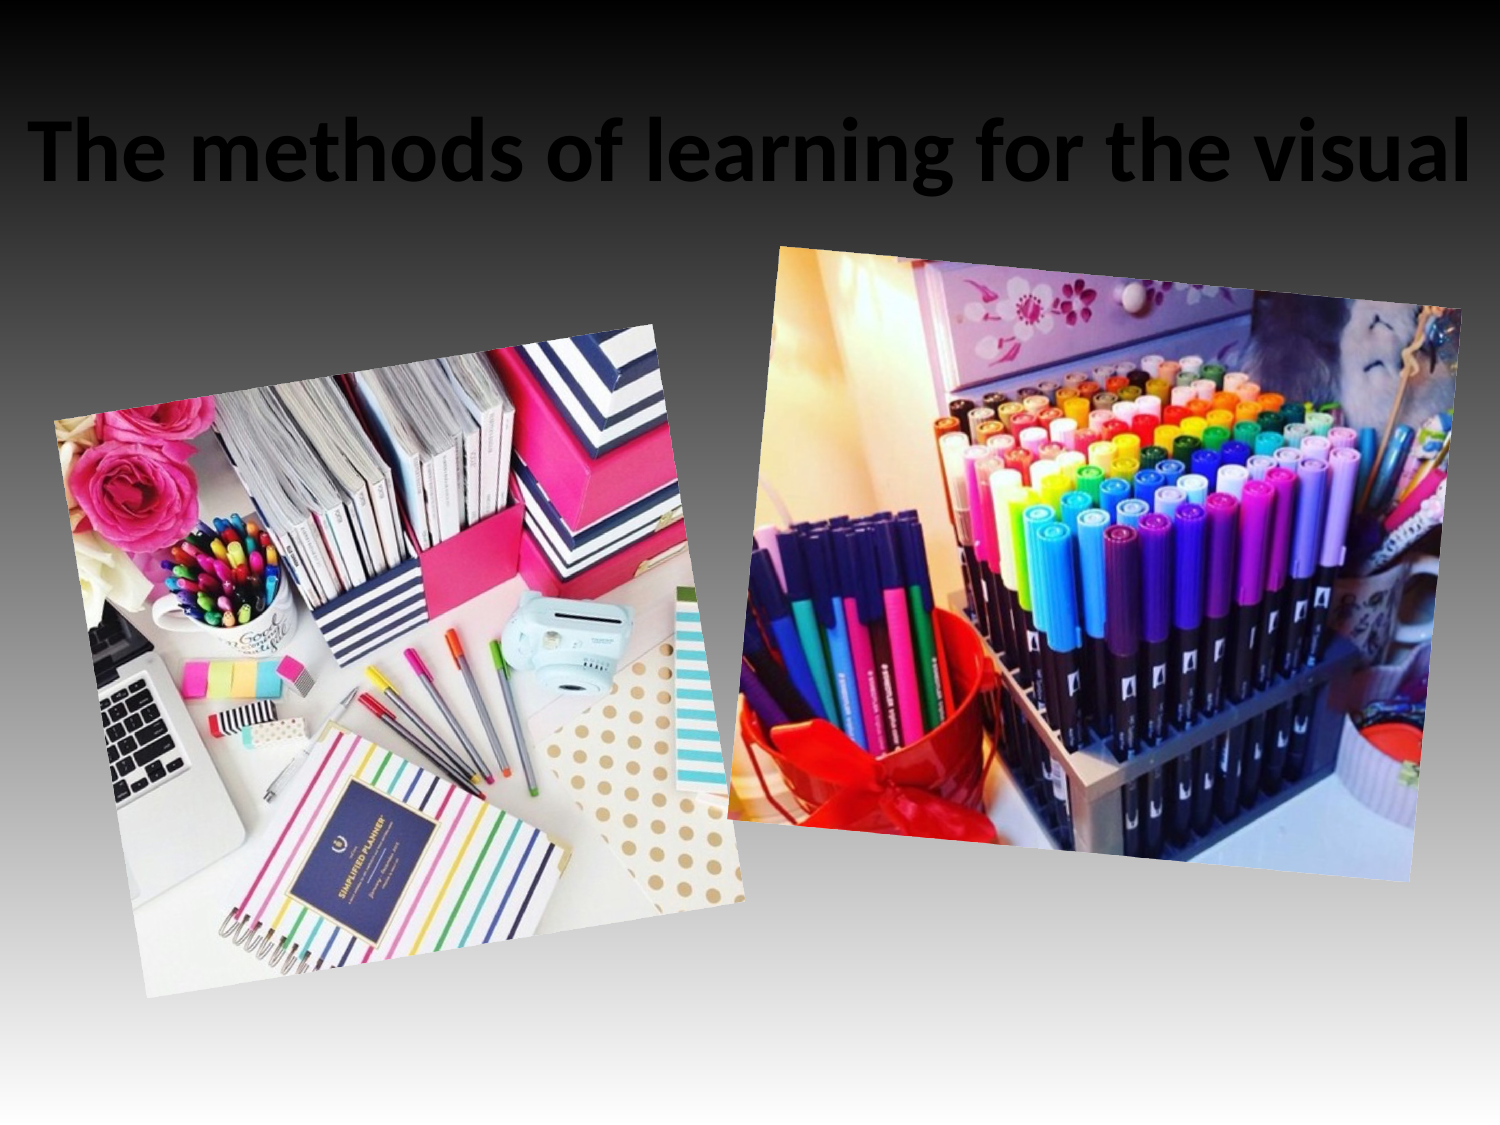

The methods of learning for the visual